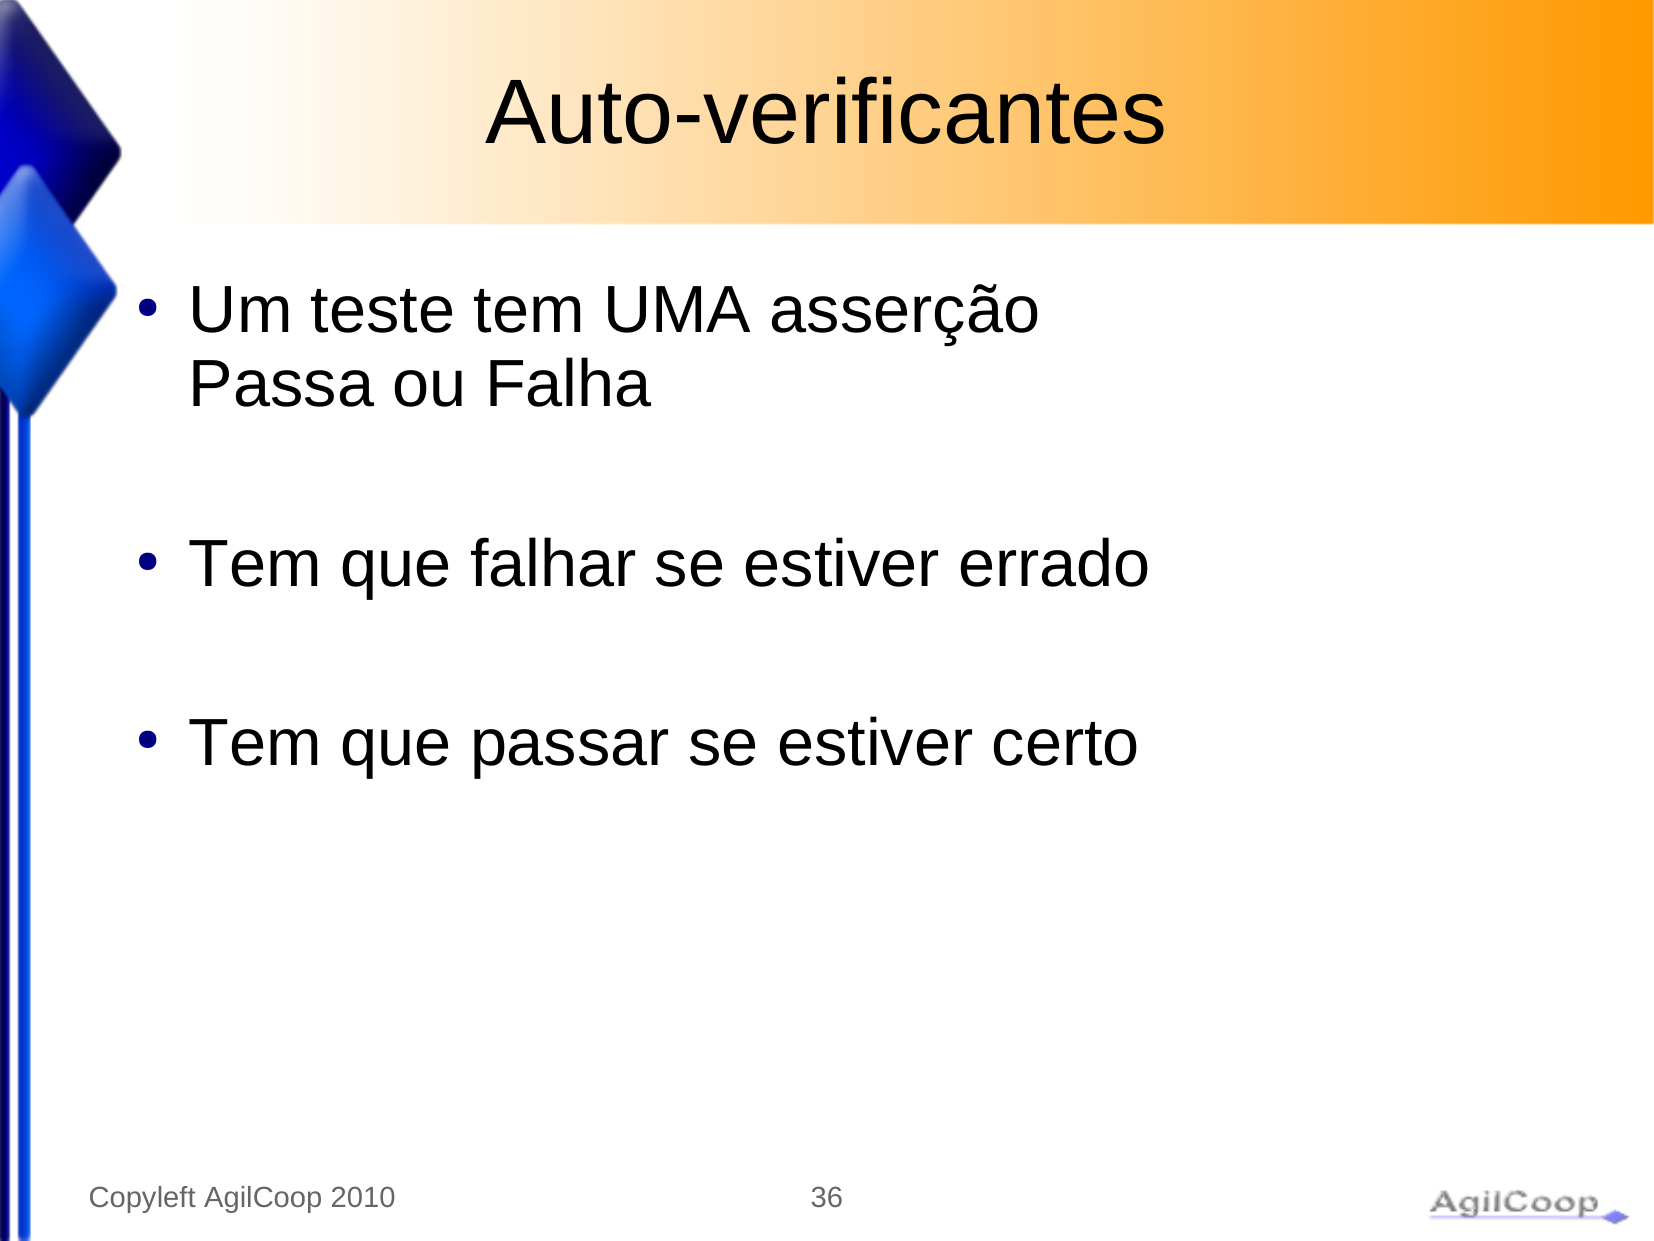

# Auto-verificantes
Um teste tem UMA asserção
Passa ou Falha
Tem que falhar se estiver errado
Tem que passar se estiver certo
36
Copyleft AgilCoop 2010